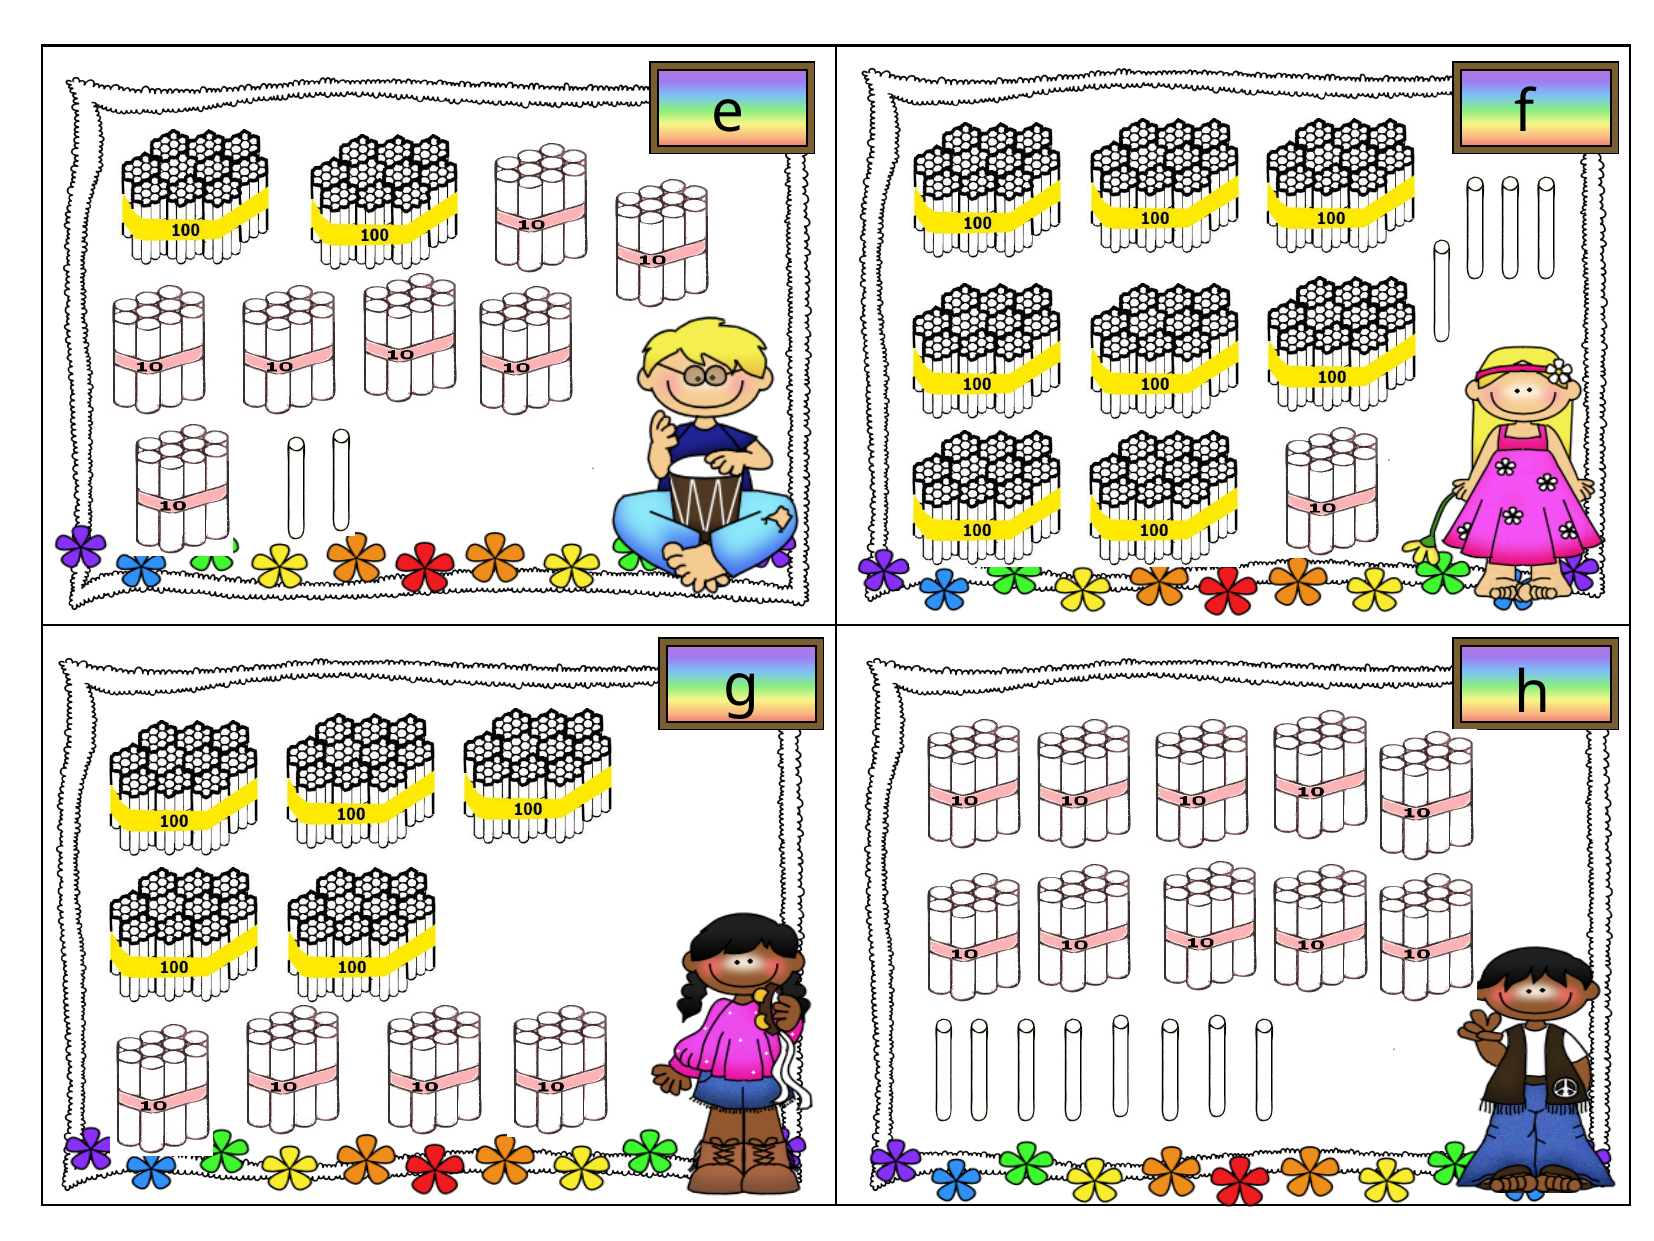

| | |
| --- | --- |
| | |
e
f
g
h